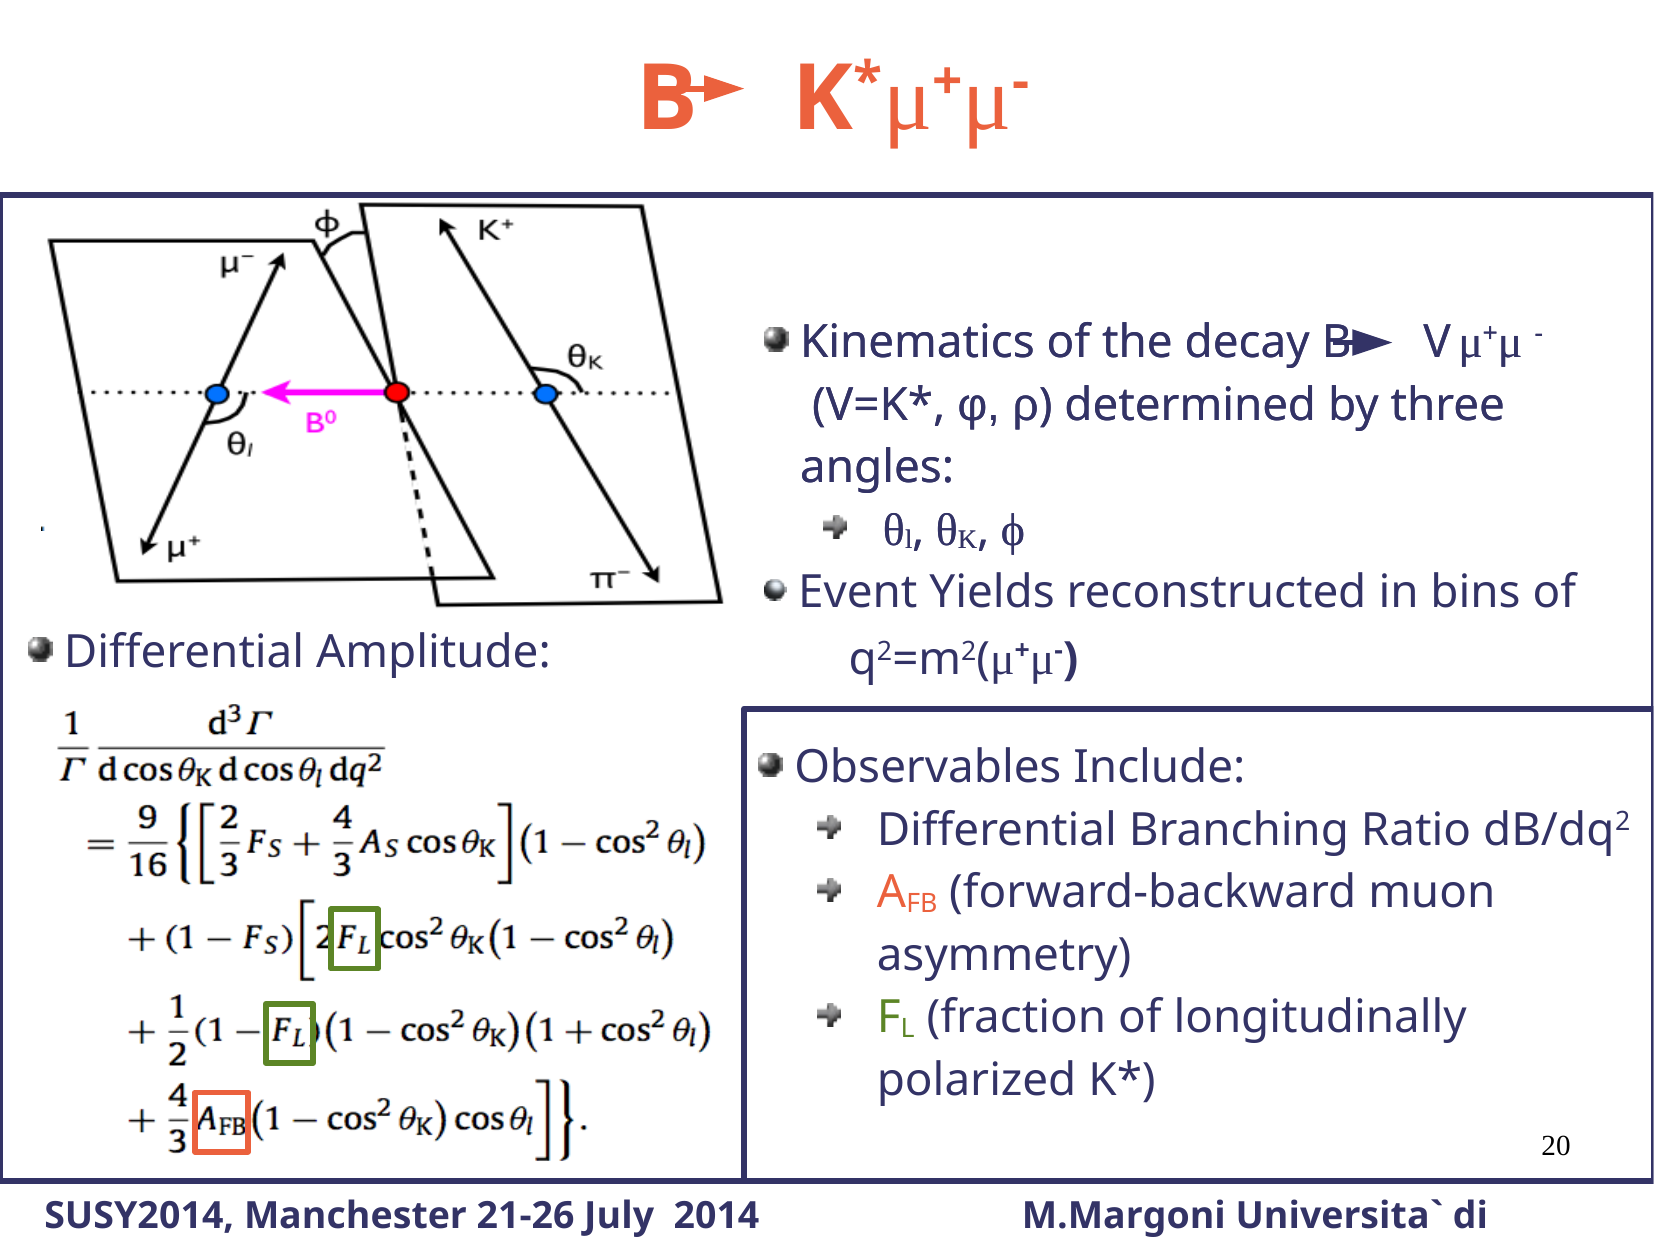

# B K*μ+μ-
Kinematics of the decay B V μ+μ - (V=K*, φ, ρ) determined by three angles:
θl, θK, ϕ
Kinematics of the decay B V μ+μ - (V=K*, φ, ρ) determined by three angles:
θl, θK, ϕ
 Event Yields reconstructed in bins of q2=m2(μ+μ-)
Differential Amplitude:
Observables Include:
Differential Branching Ratio dB/dq2
AFB (forward-backward muon asymmetry)
FL (fraction of longitudinally polarized K*)
20
SUSY2014, Manchester 21-26 July 2014 M.Margoni Universita` di Padova & INFN